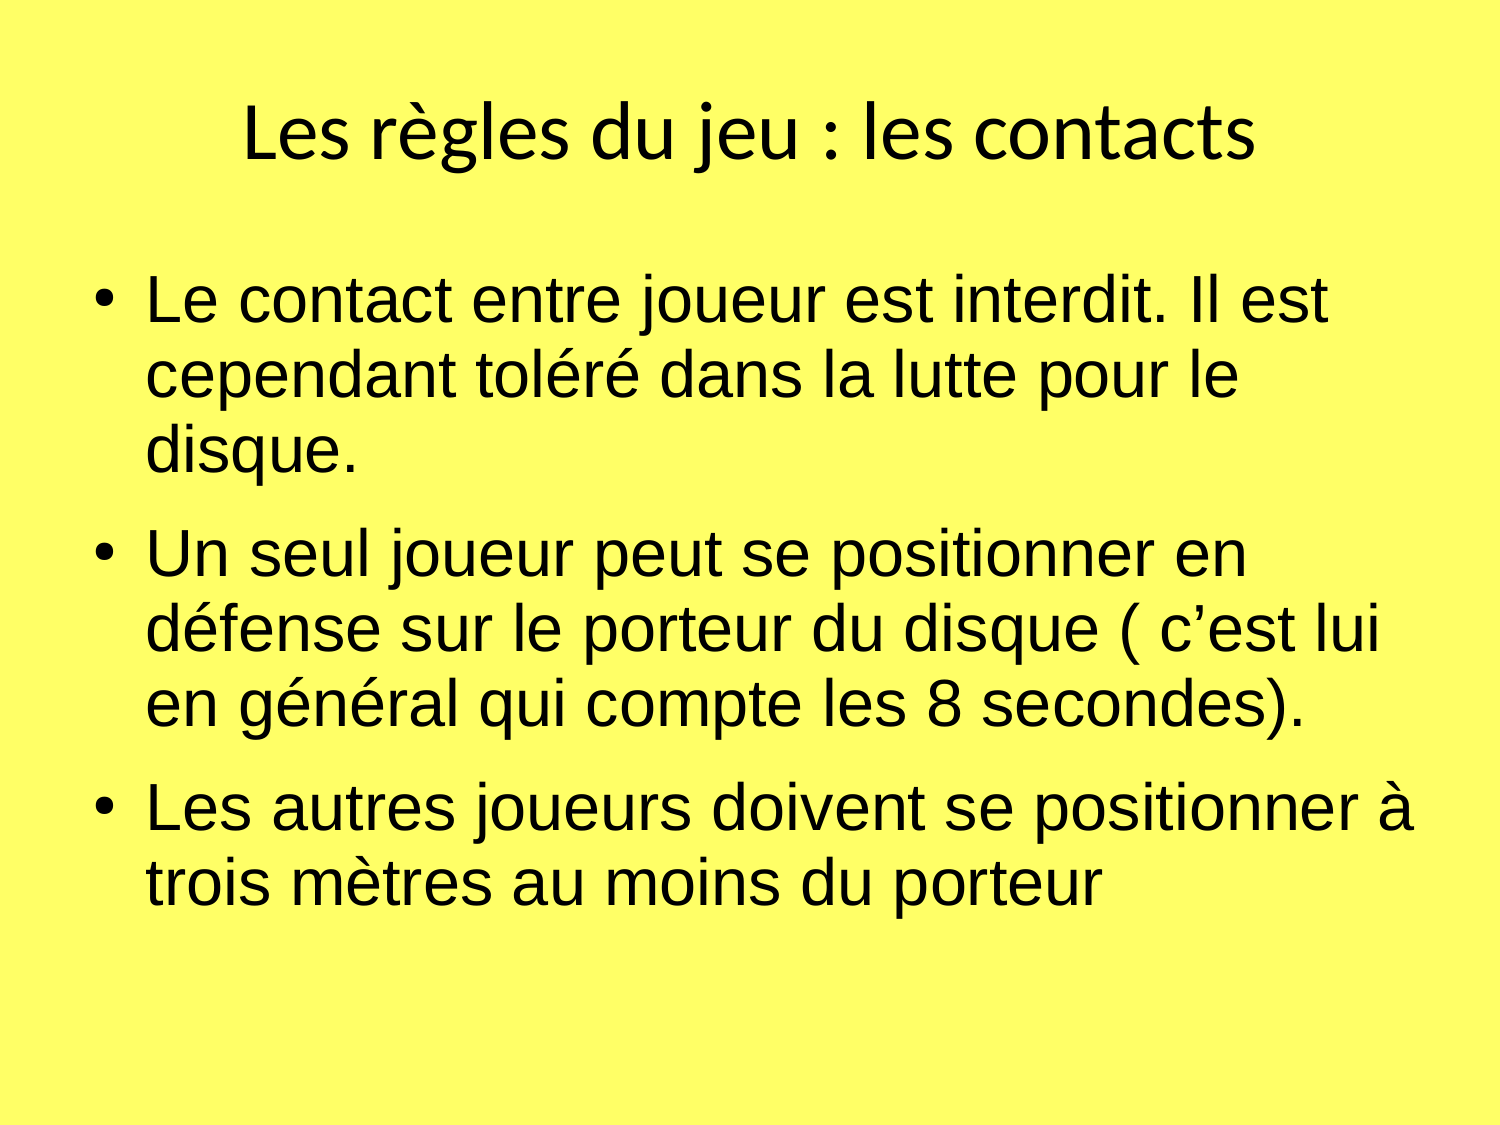

# Les règles du jeu : les contacts
Le contact entre joueur est interdit. Il est cependant toléré dans la lutte pour le disque.
Un seul joueur peut se positionner en défense sur le porteur du disque ( c’est lui en général qui compte les 8 secondes).
Les autres joueurs doivent se positionner à trois mètres au moins du porteur